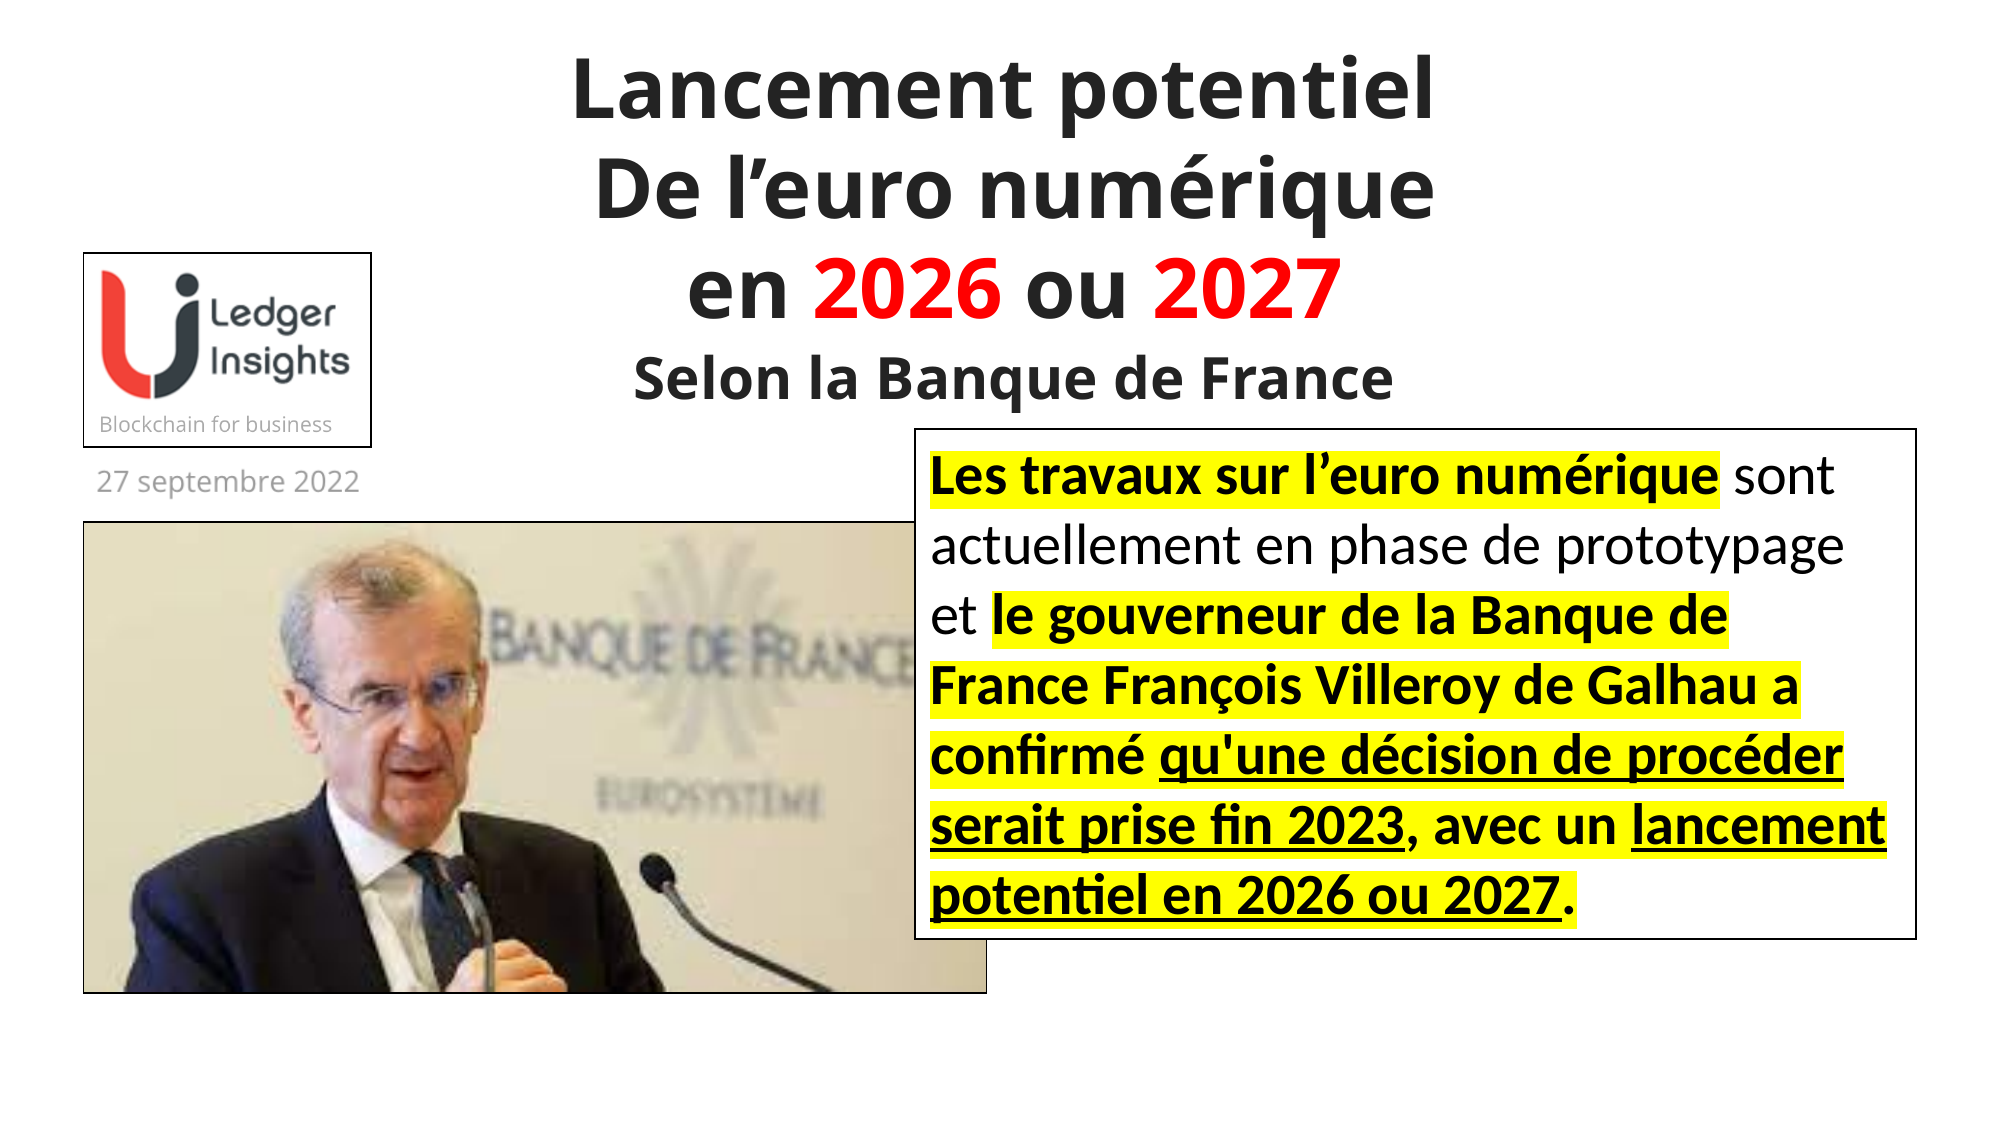

Lancement potentiel
De l’euro numérique
en 2026 ou 2027
Selon la Banque de France
Les travaux sur l’euro numérique sont actuellement en phase de prototypage et le gouverneur de la Banque de France François Villeroy de Galhau a confirmé qu'une décision de procéder serait prise fin 2023, avec un lancement potentiel en 2026 ou 2027.